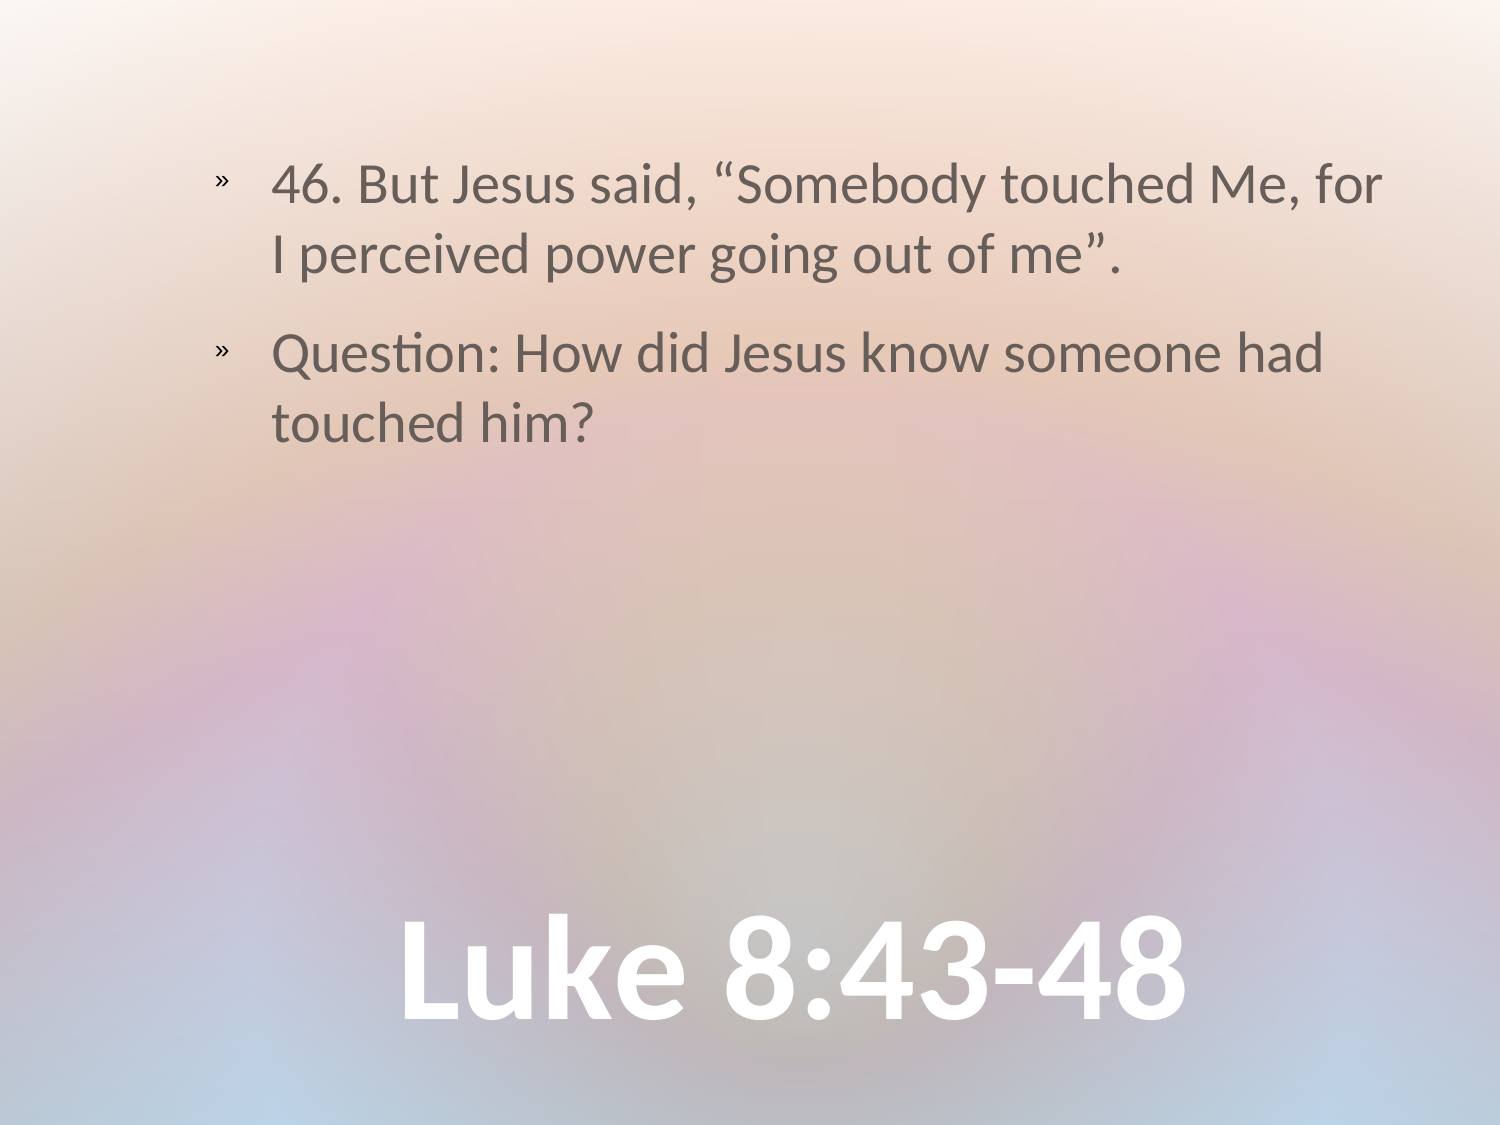

46. But Jesus said, “Somebody touched Me, for I perceived power going out of me”.
Question: How did Jesus know someone had touched him?
# Luke 8:43-48